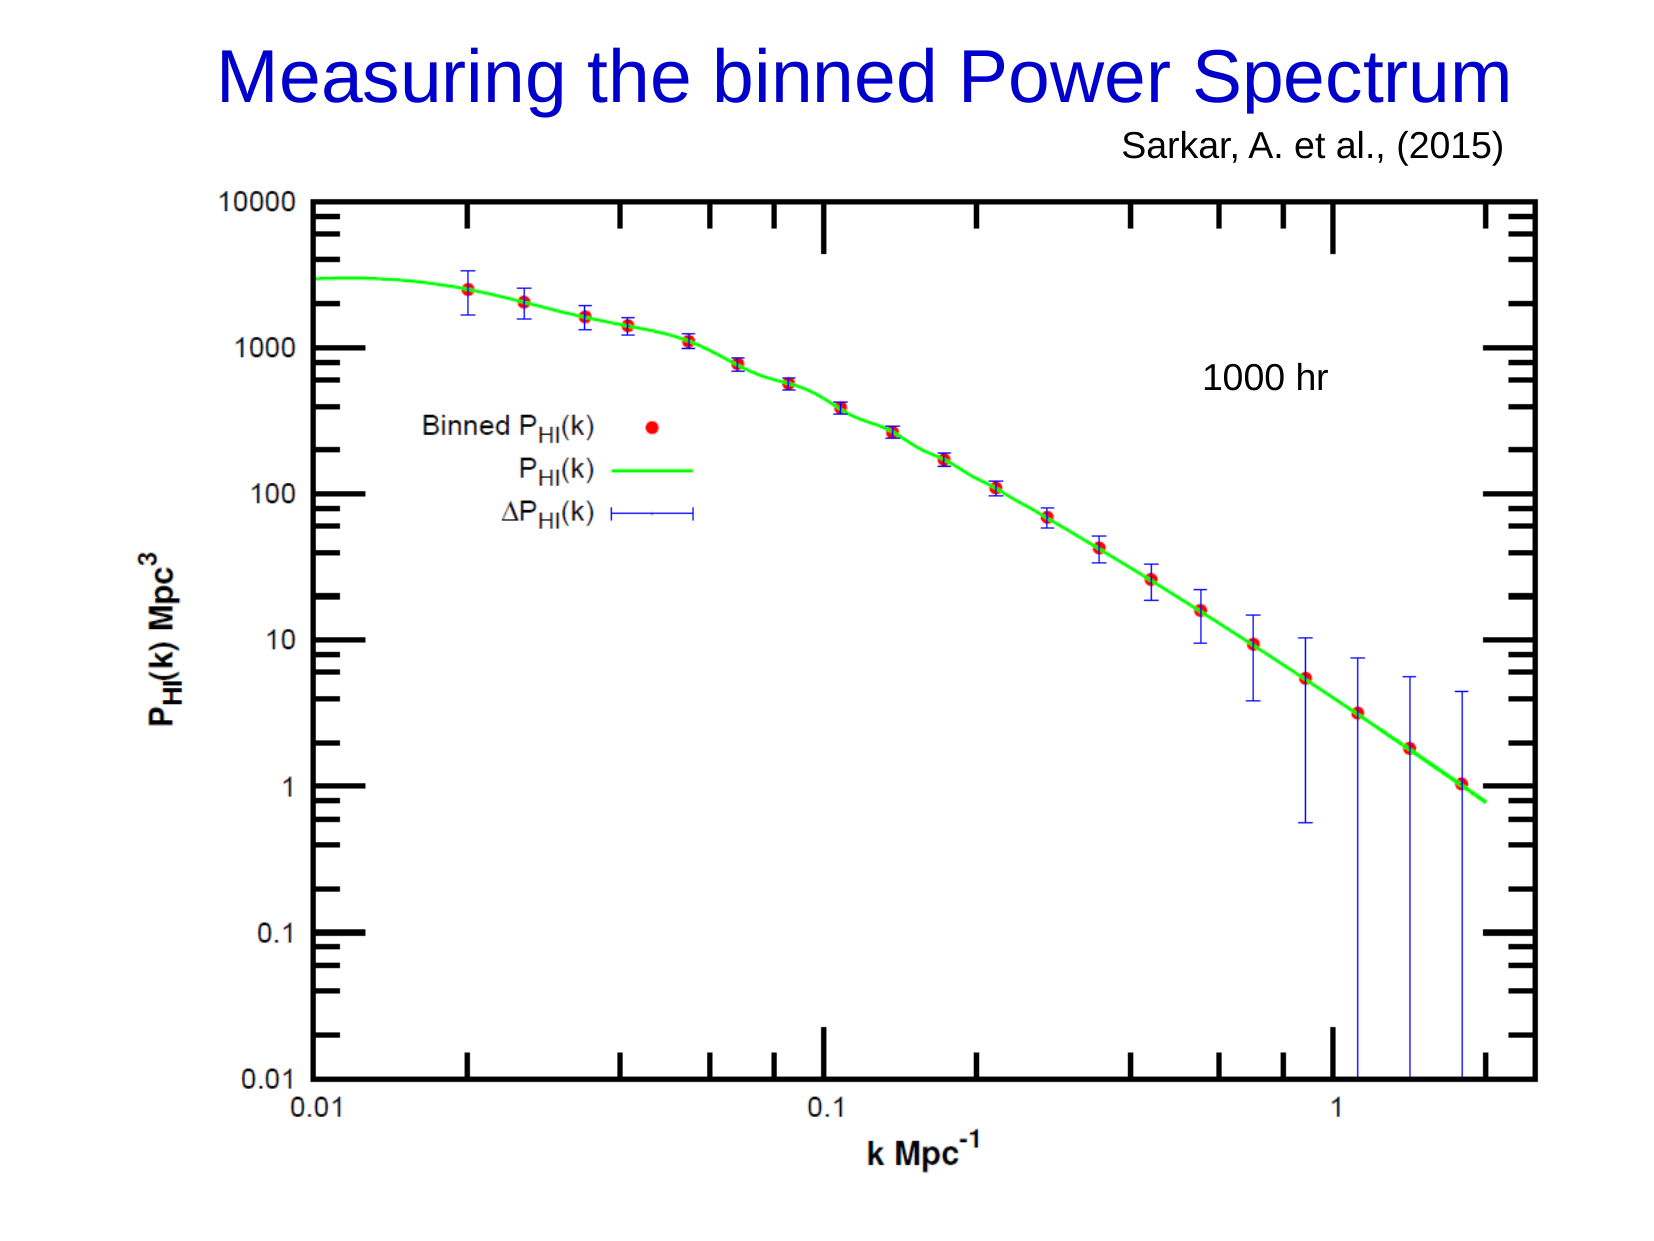

# Measuring the binned Power Spectrum
Sarkar, A. et al., (2015)
1000 hr
BAO